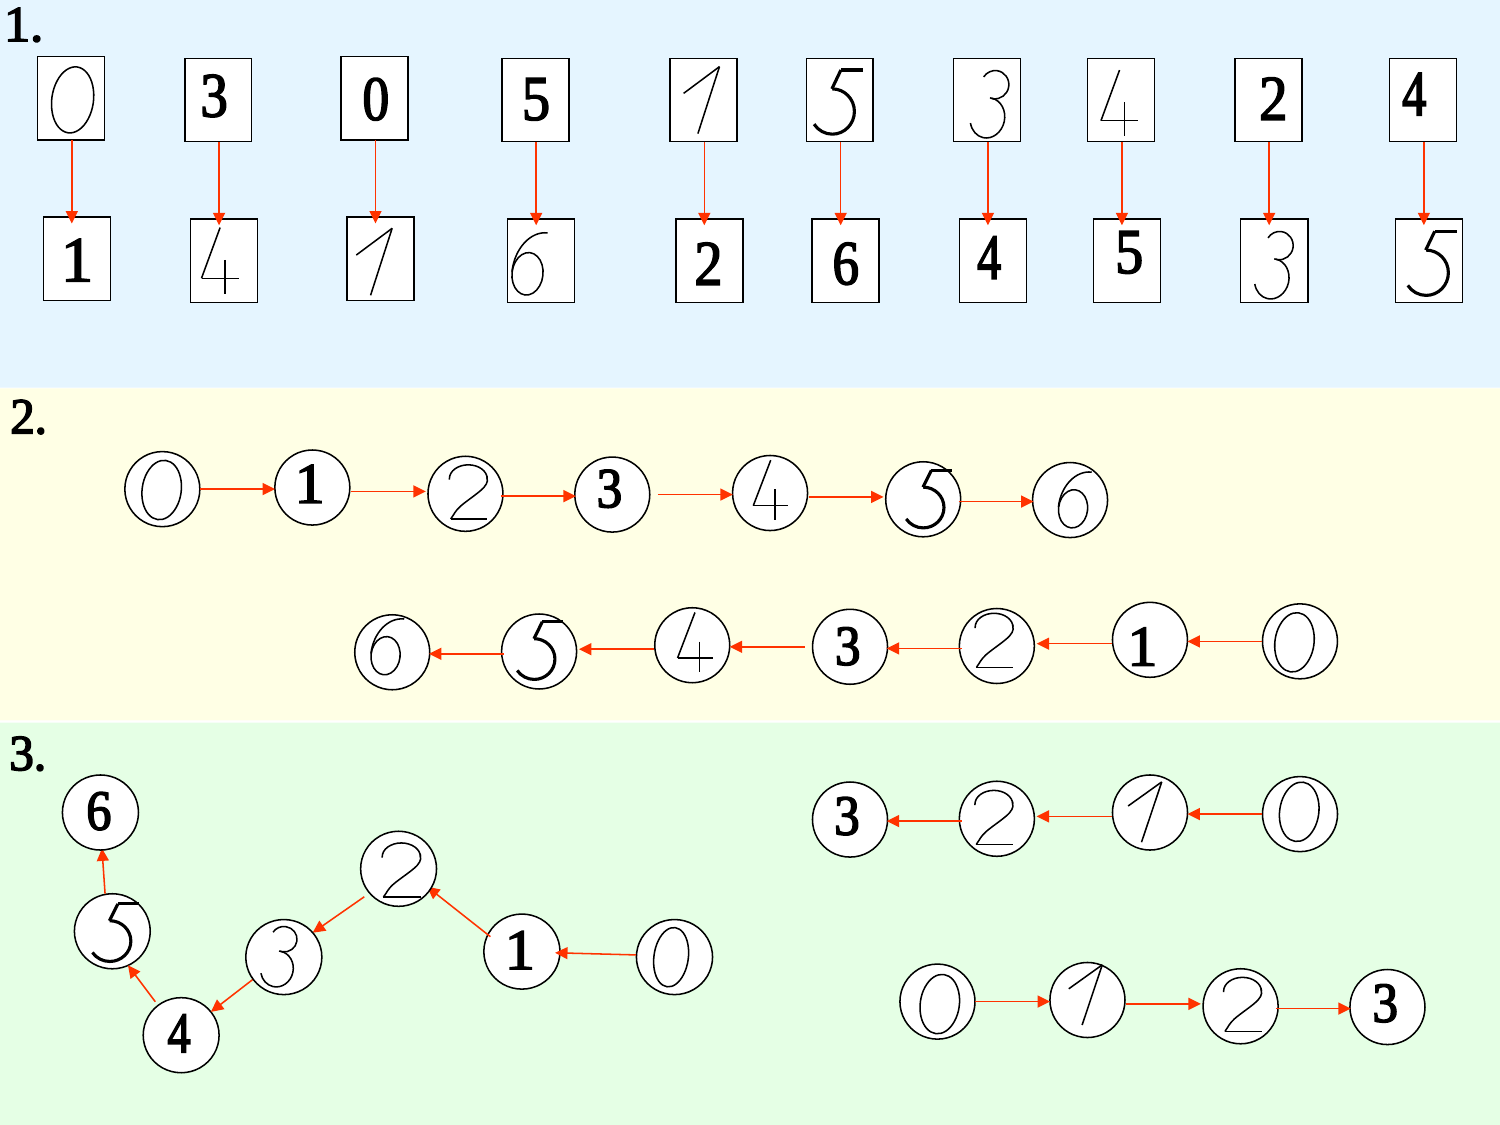

# Hned před
1.
4
3
2
0
5
5
4
1
2
6
2.
1
3
3
1
3.
6
1
4
3
3